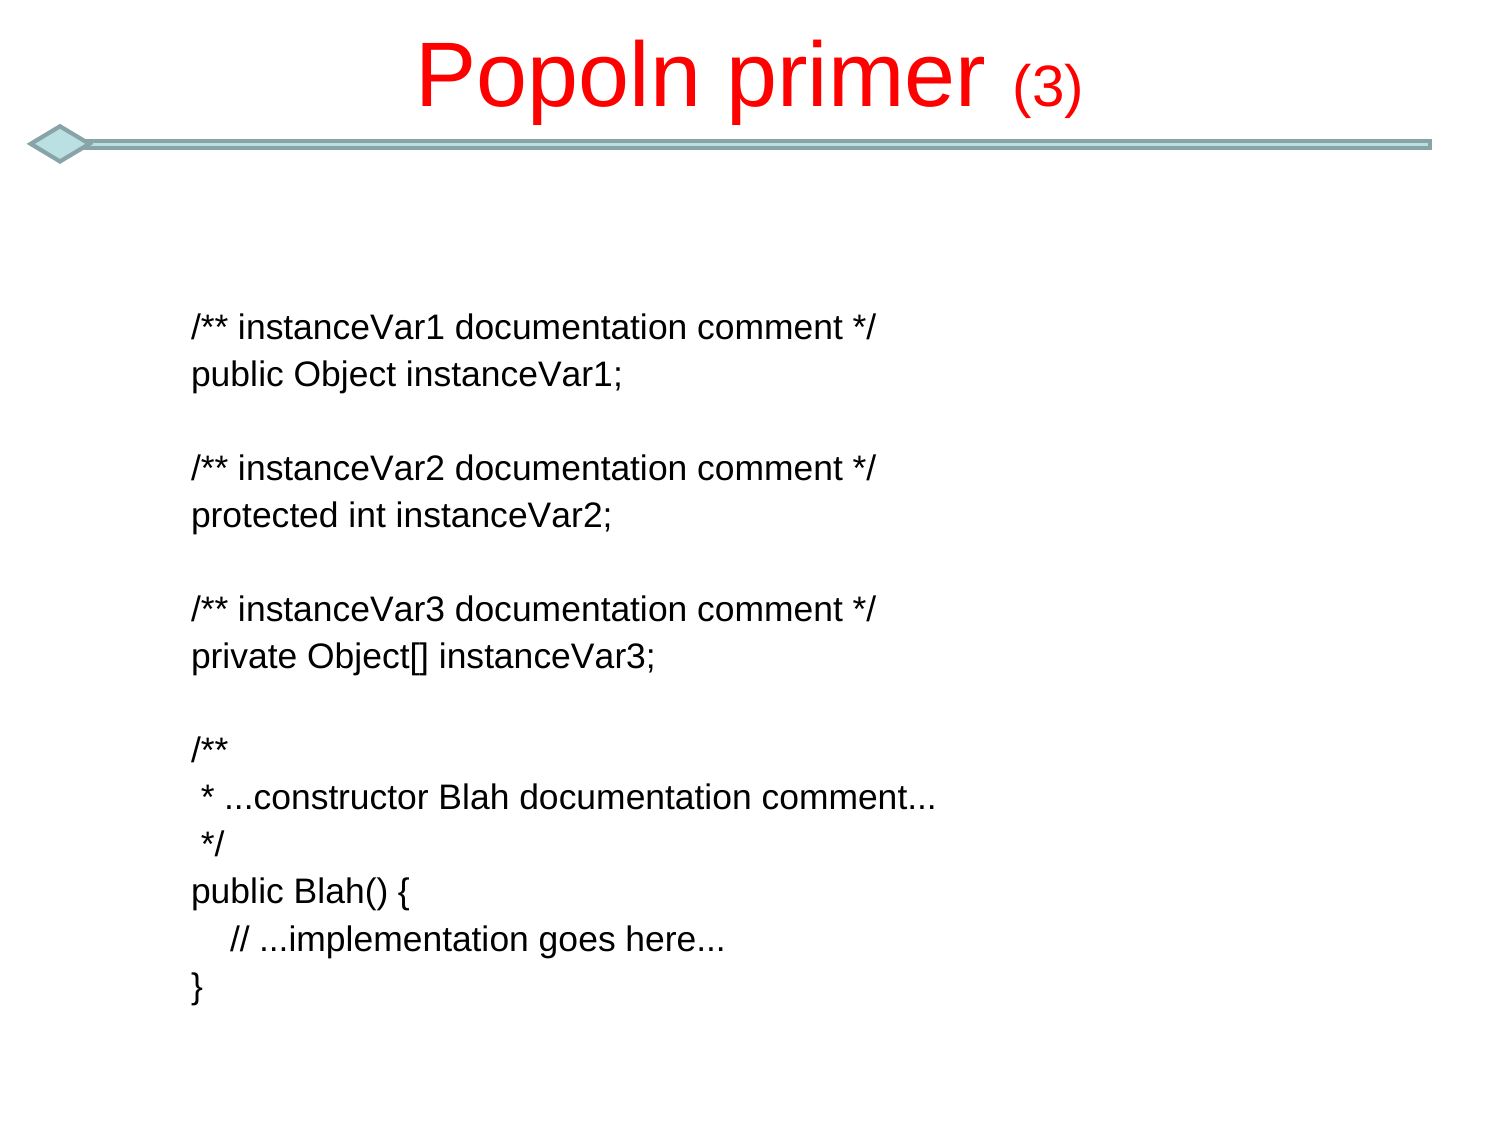

Popoln primer (3)
# /** instanceVar1 documentation comment */
 public Object instanceVar1;
 /** instanceVar2 documentation comment */
 protected int instanceVar2;
 /** instanceVar3 documentation comment */
 private Object[] instanceVar3;
 /**
 * ...constructor Blah documentation comment...
 */
 public Blah() {
 // ...implementation goes here...
 }